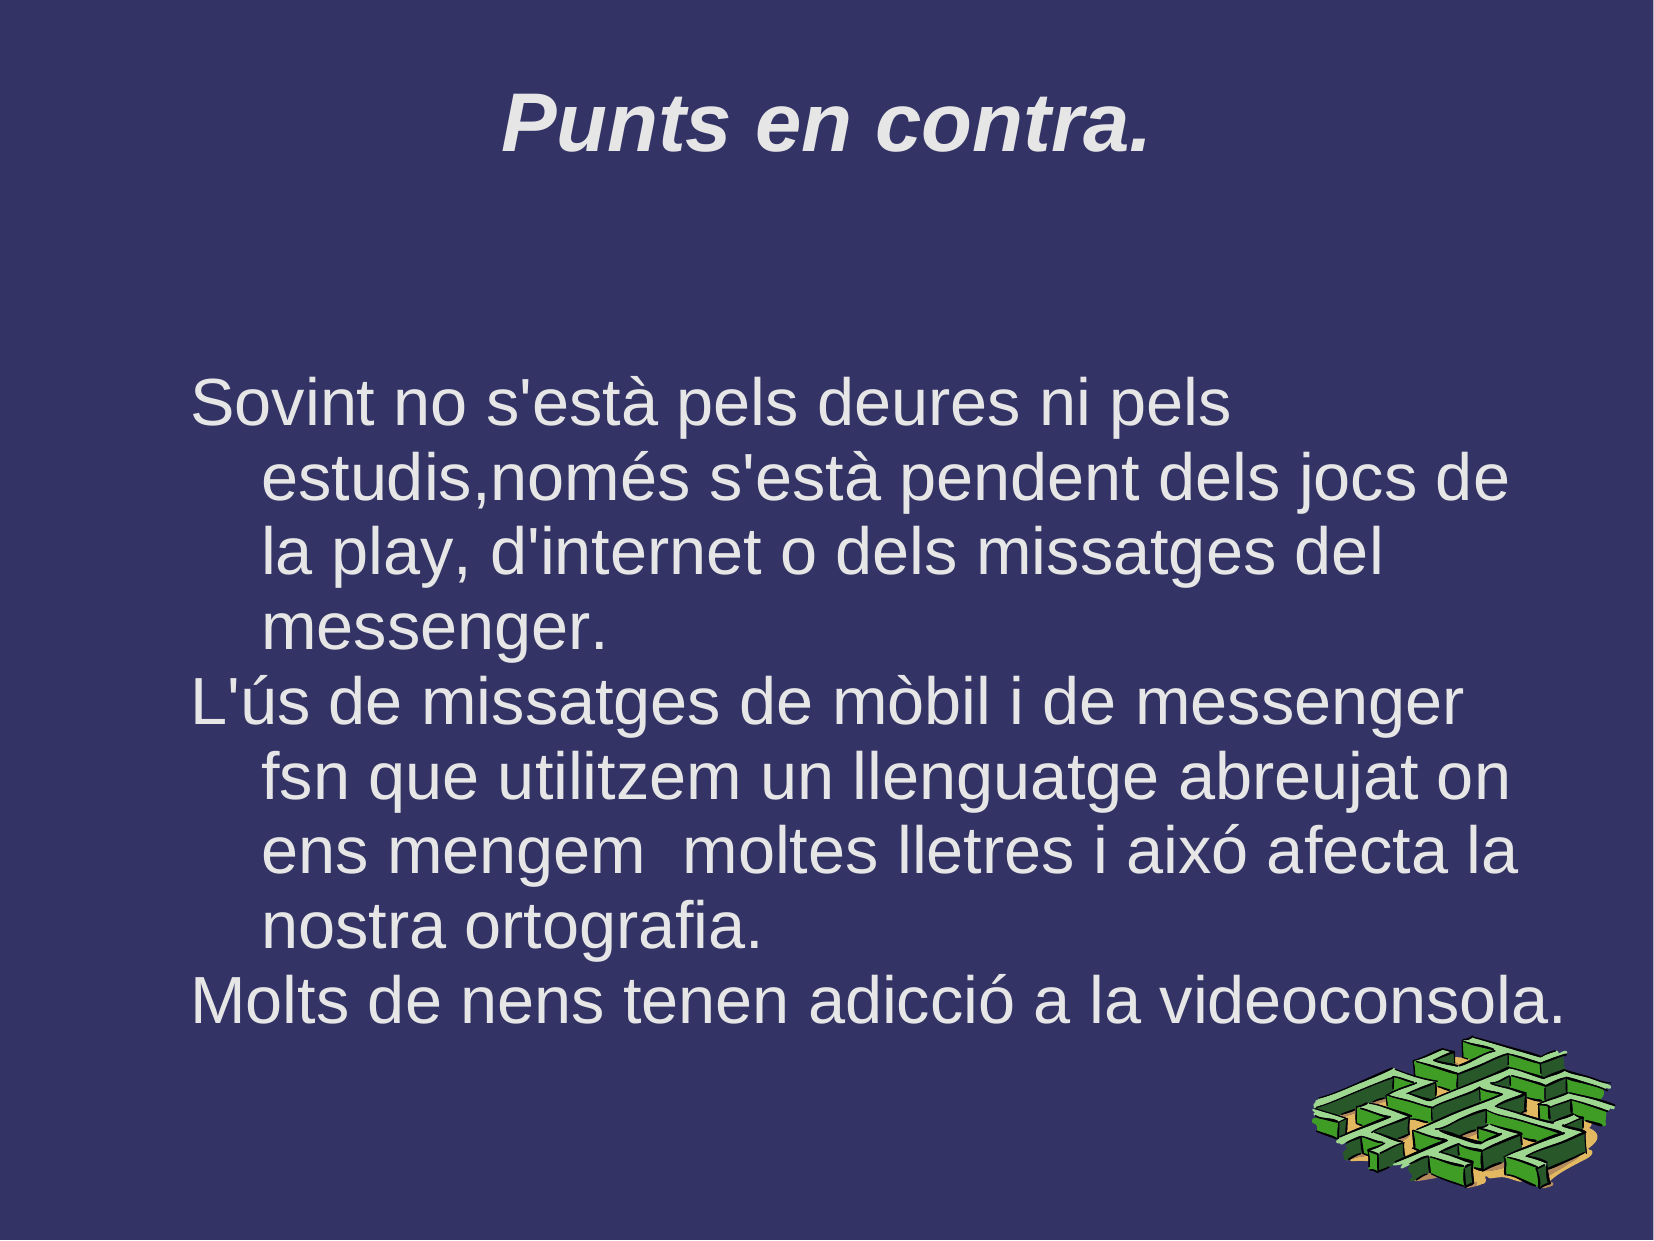

# Punts en contra.
Sovint no s'està pels deures ni pels estudis,només s'està pendent dels jocs de la play, d'internet o dels missatges del messenger.
L'ús de missatges de mòbil i de messenger fsn que utilitzem un llenguatge abreujat on ens mengem moltes lletres i aixó afecta la nostra ortografia.
Molts de nens tenen adicció a la videoconsola.